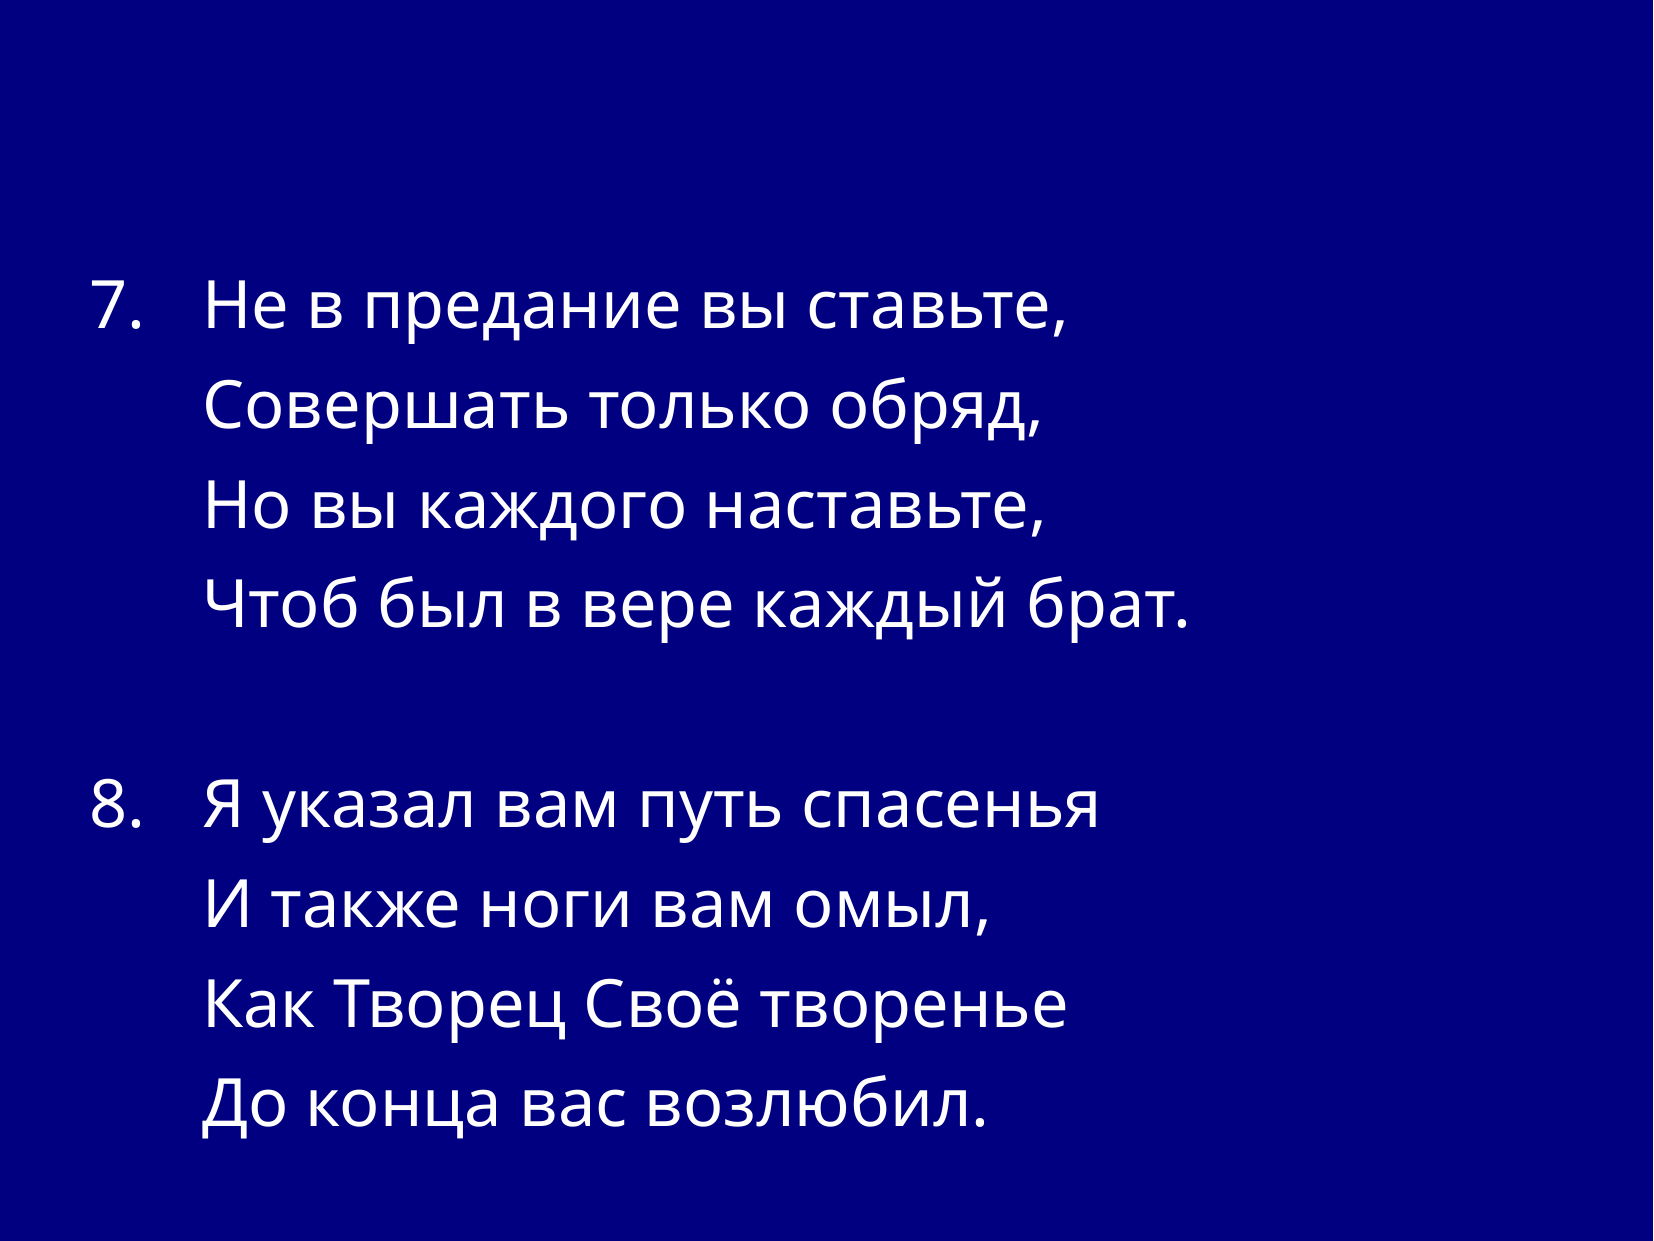

7.	Не в предание вы ставьте,
	Совершать только обряд,
	Но вы каждого наставьте,
	Чтоб был в вере каждый брат.
8.	Я указал вам путь спасенья
	И также ноги вам омыл,
	Как Творец Своё творенье
	До конца вас возлюбил.